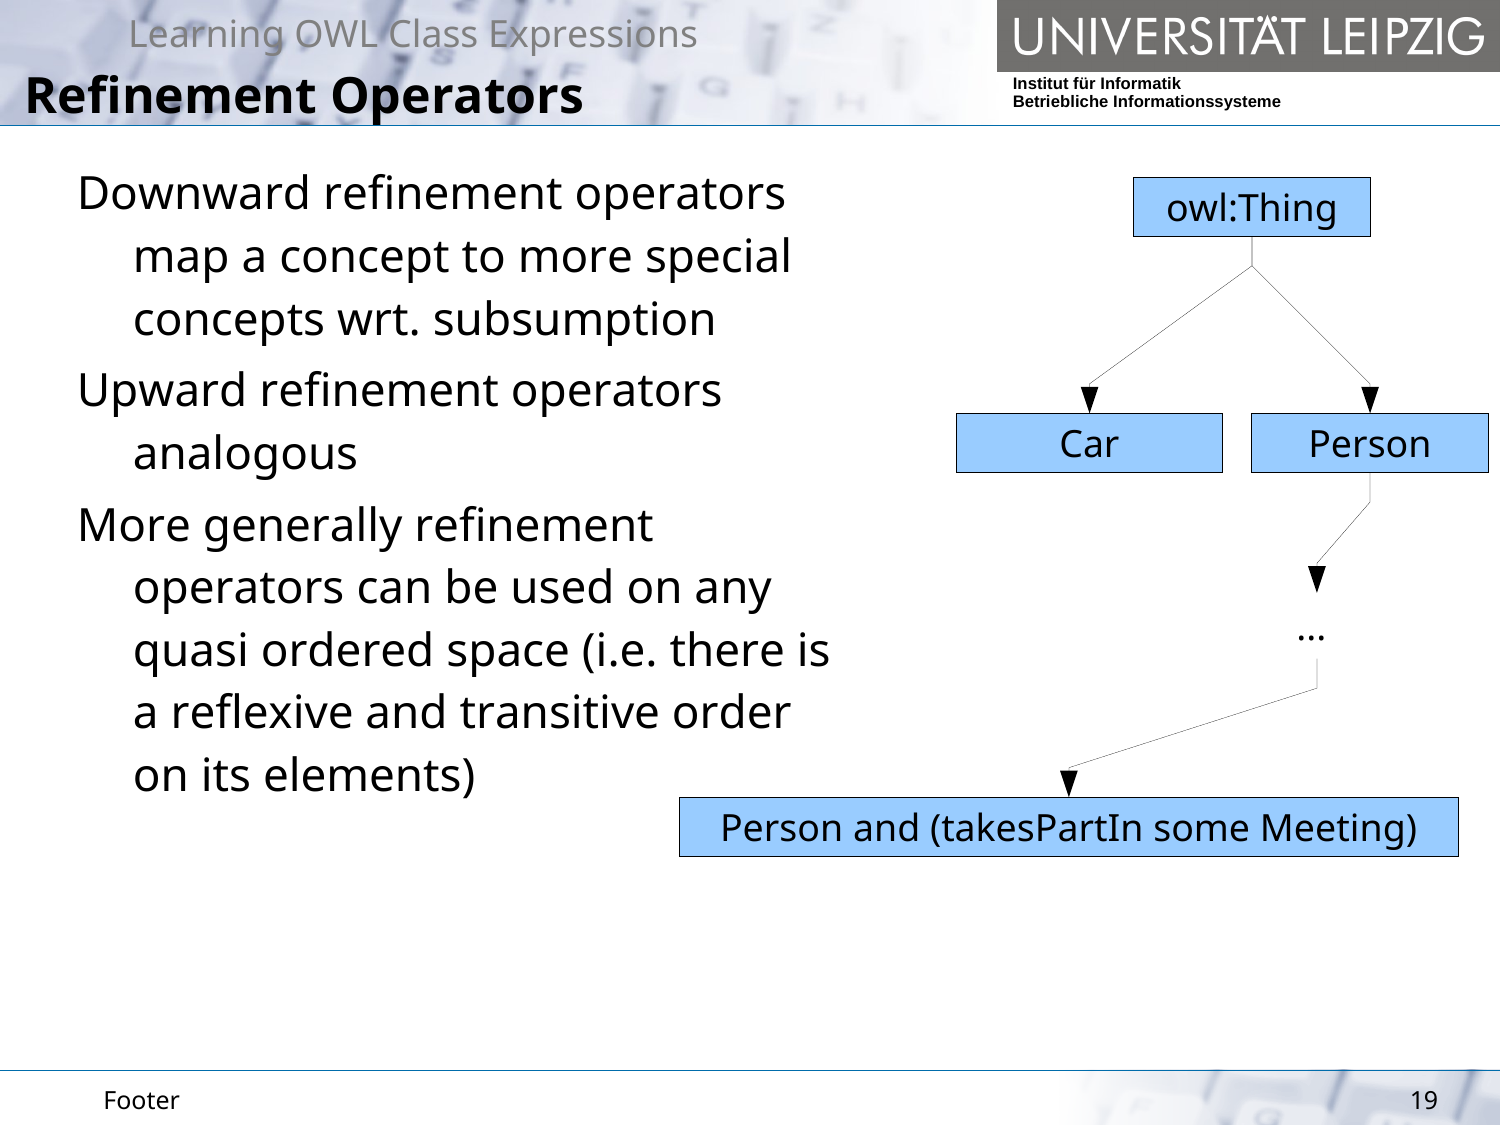

# Refinement Operators
Downward refinement operators map a concept to more special concepts wrt. subsumption
Upward refinement operators analogous
More generally refinement operators can be used on any quasi ordered space (i.e. there is a reflexive and transitive order on its elements)
owl:Thing
Car
Person
...
Person and (takesPartIn some Meeting)
Footer
19